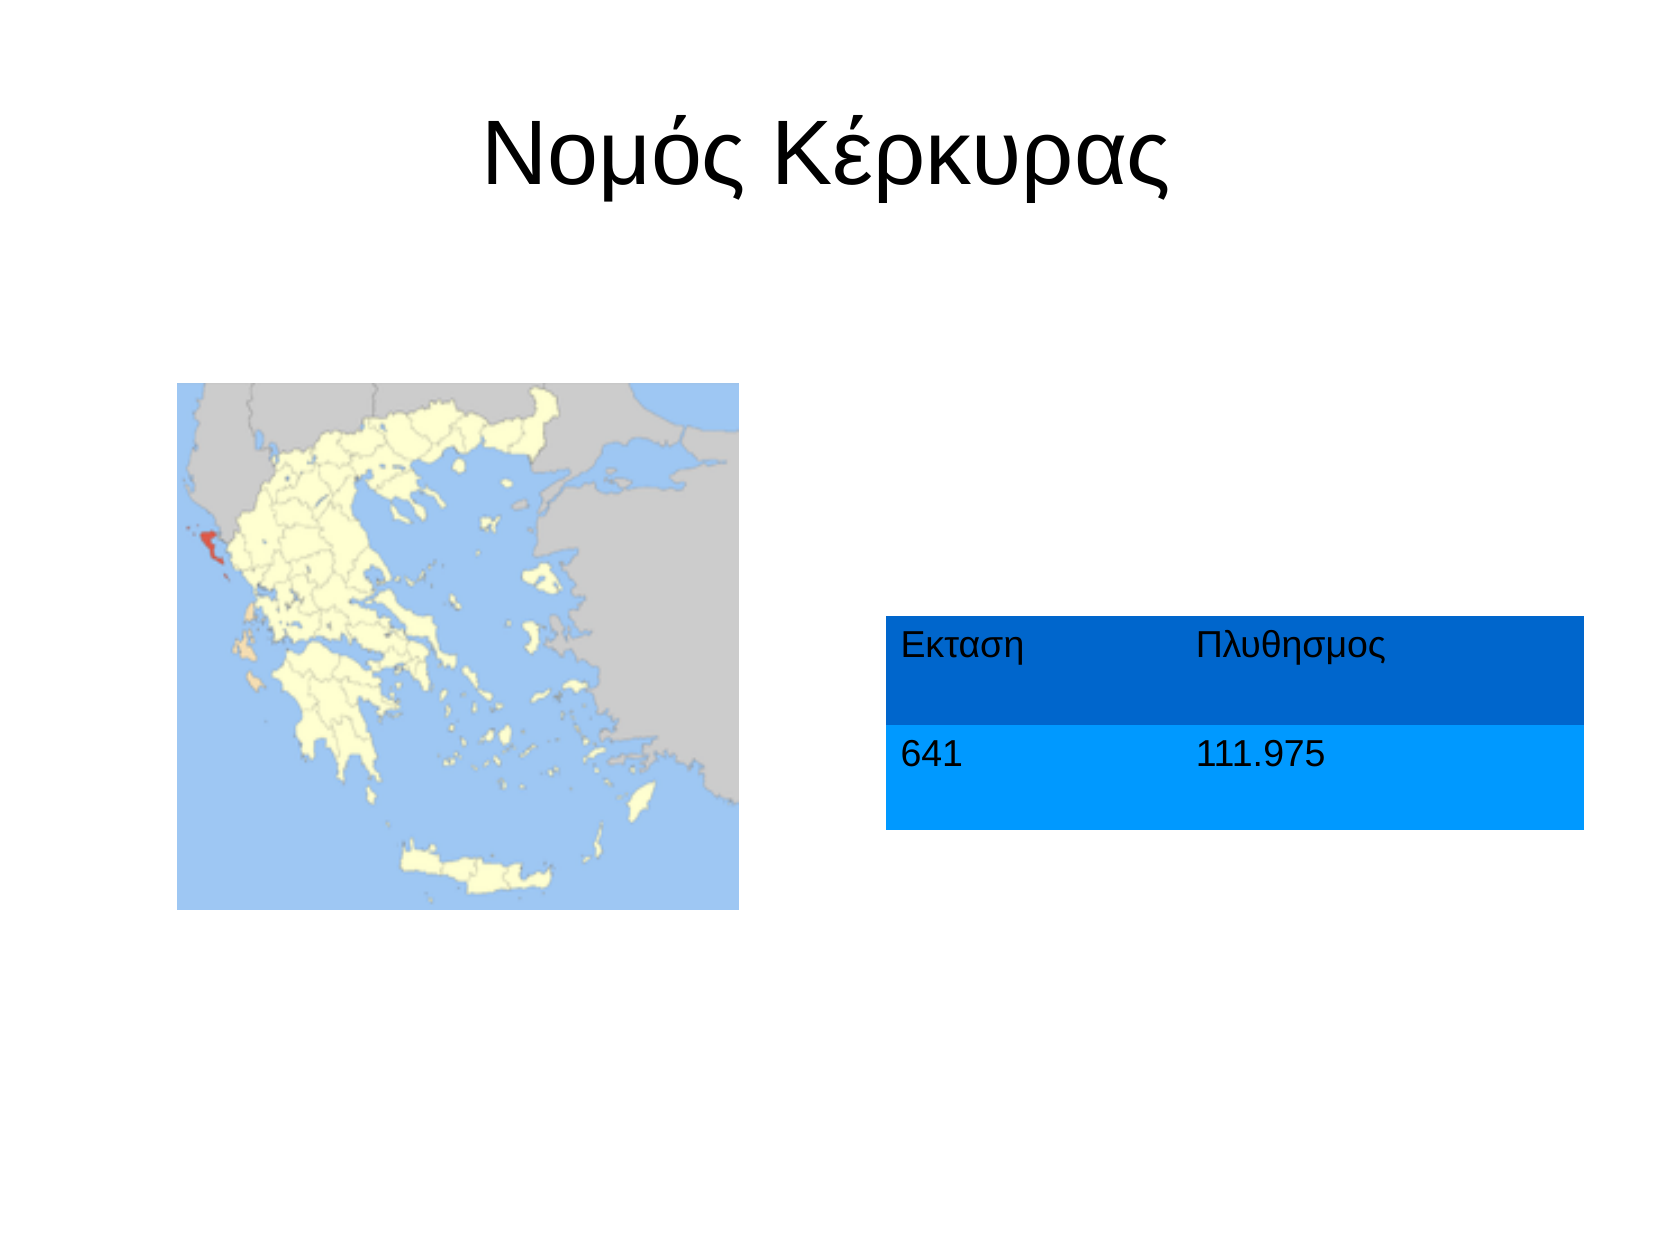

# Νομός Κέρκυρας
| Εκταση | Πλυθησμος |
| --- | --- |
| 641 | 111.975 |